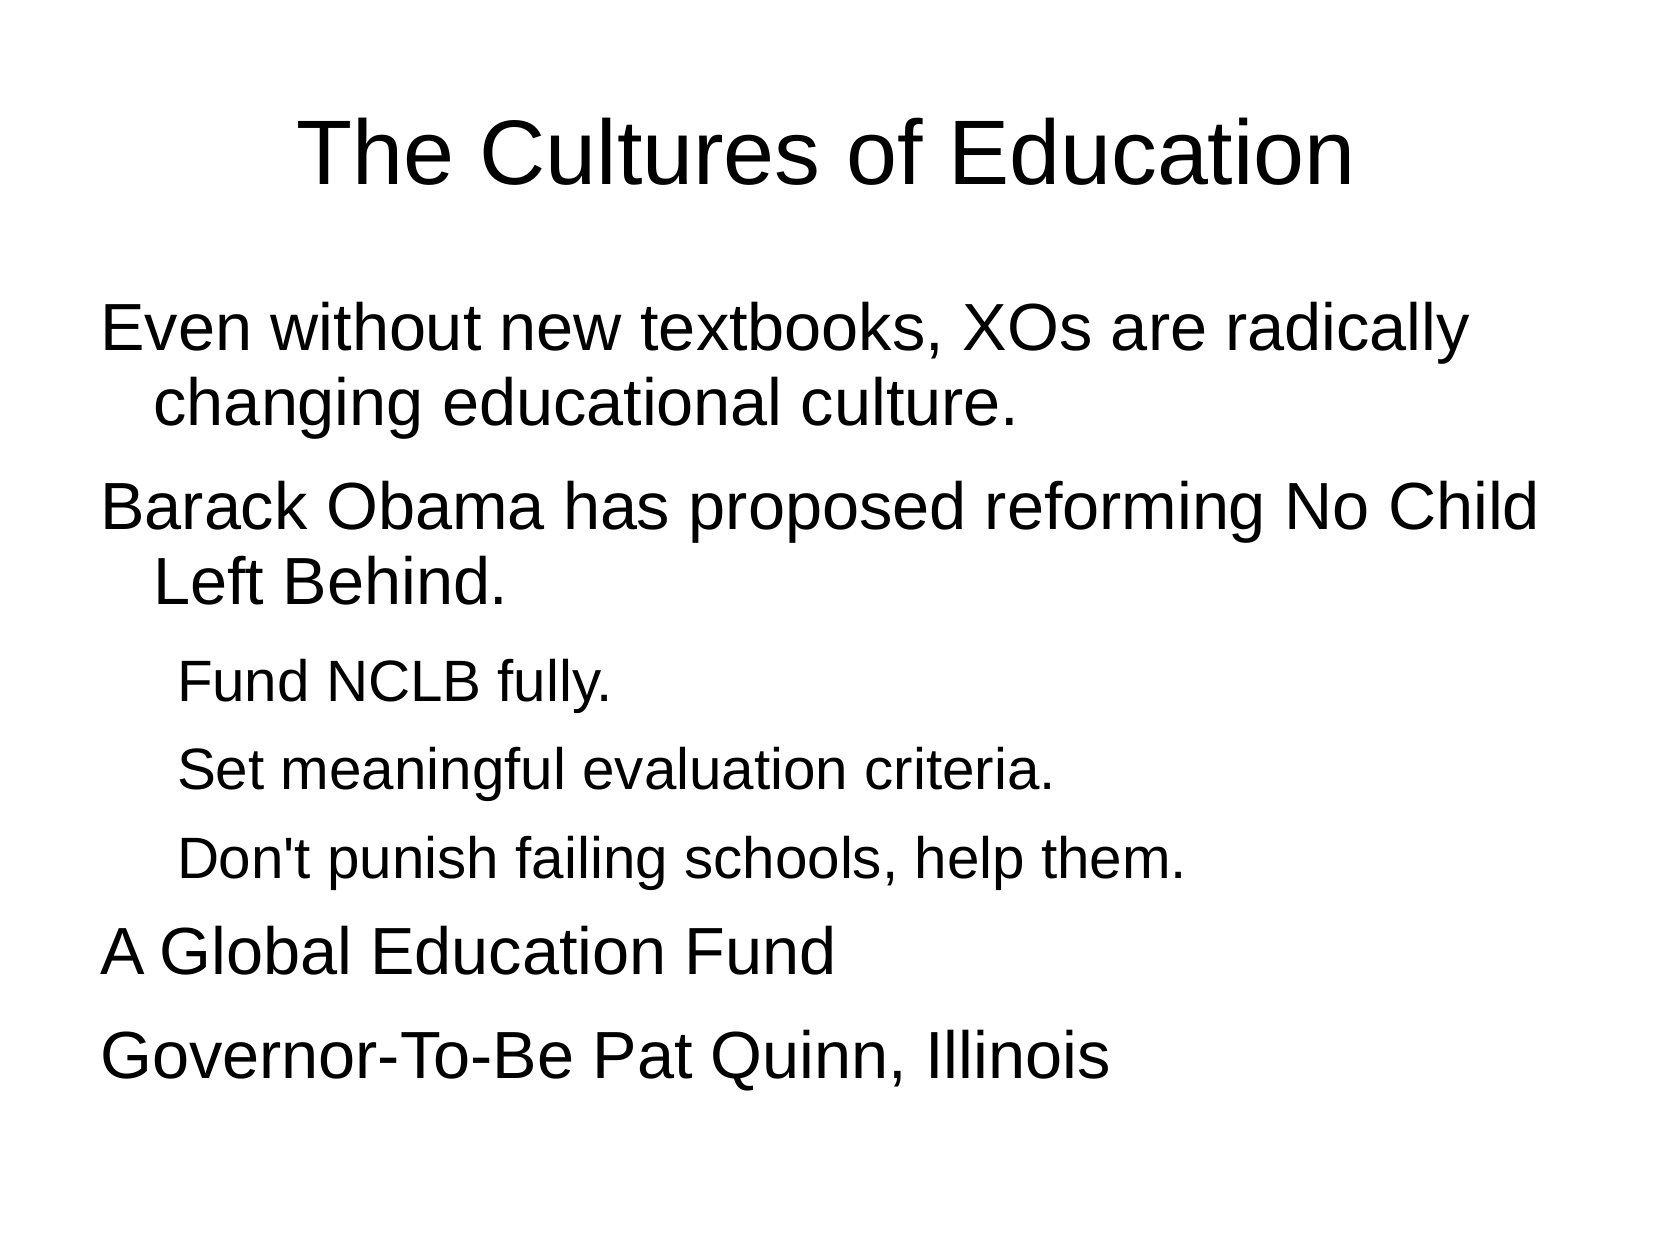

# The Cultures of Education
Even without new textbooks, XOs are radically changing educational culture.
Barack Obama has proposed reforming No Child Left Behind.
Fund NCLB fully.
Set meaningful evaluation criteria.
Don't punish failing schools, help them.
A Global Education Fund
Governor-To-Be Pat Quinn, Illinois